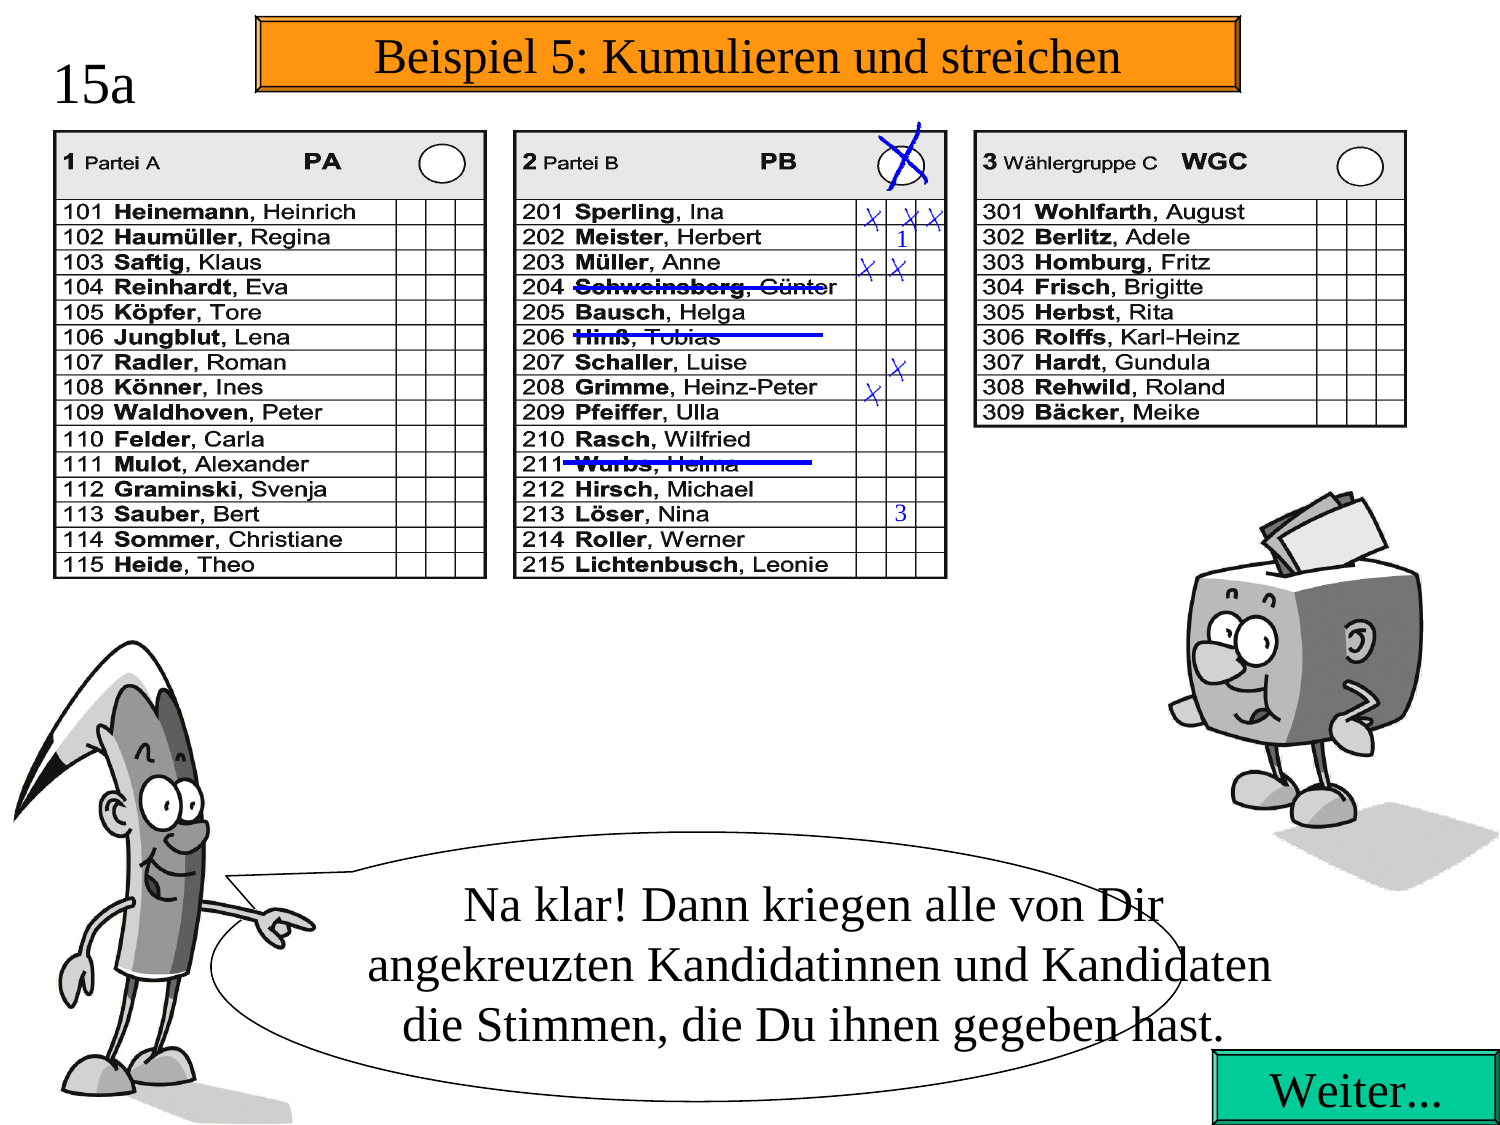

Beispiel 5: Kumulieren und streichen
15a
1
3
Na klar! Dann kriegen alle von Dir
 angekreuzten Kandidatinnen und Kandidaten
die Stimmen, die Du ihnen gegeben hast.
Weiter...